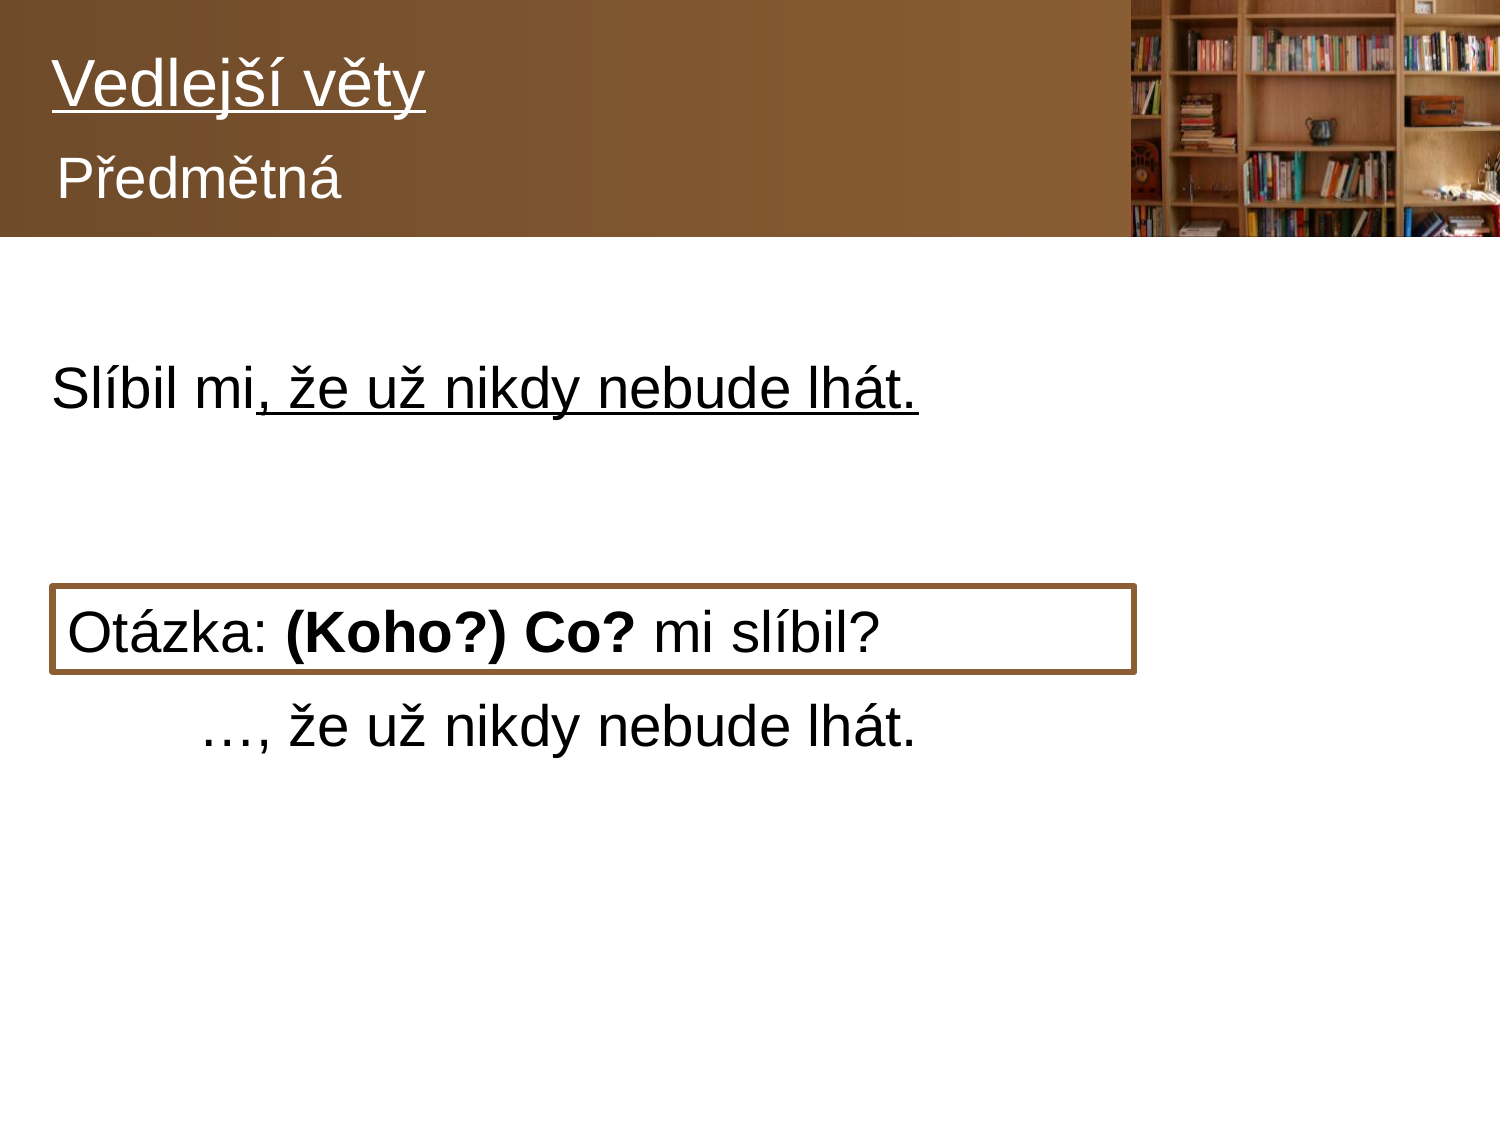

Vedlejší věty
Předmětná
Slíbil mi, že už nikdy nebude lhát.
…, že už nikdy nebude lhát.
Otázka: (Koho?) Co? mi slíbil?